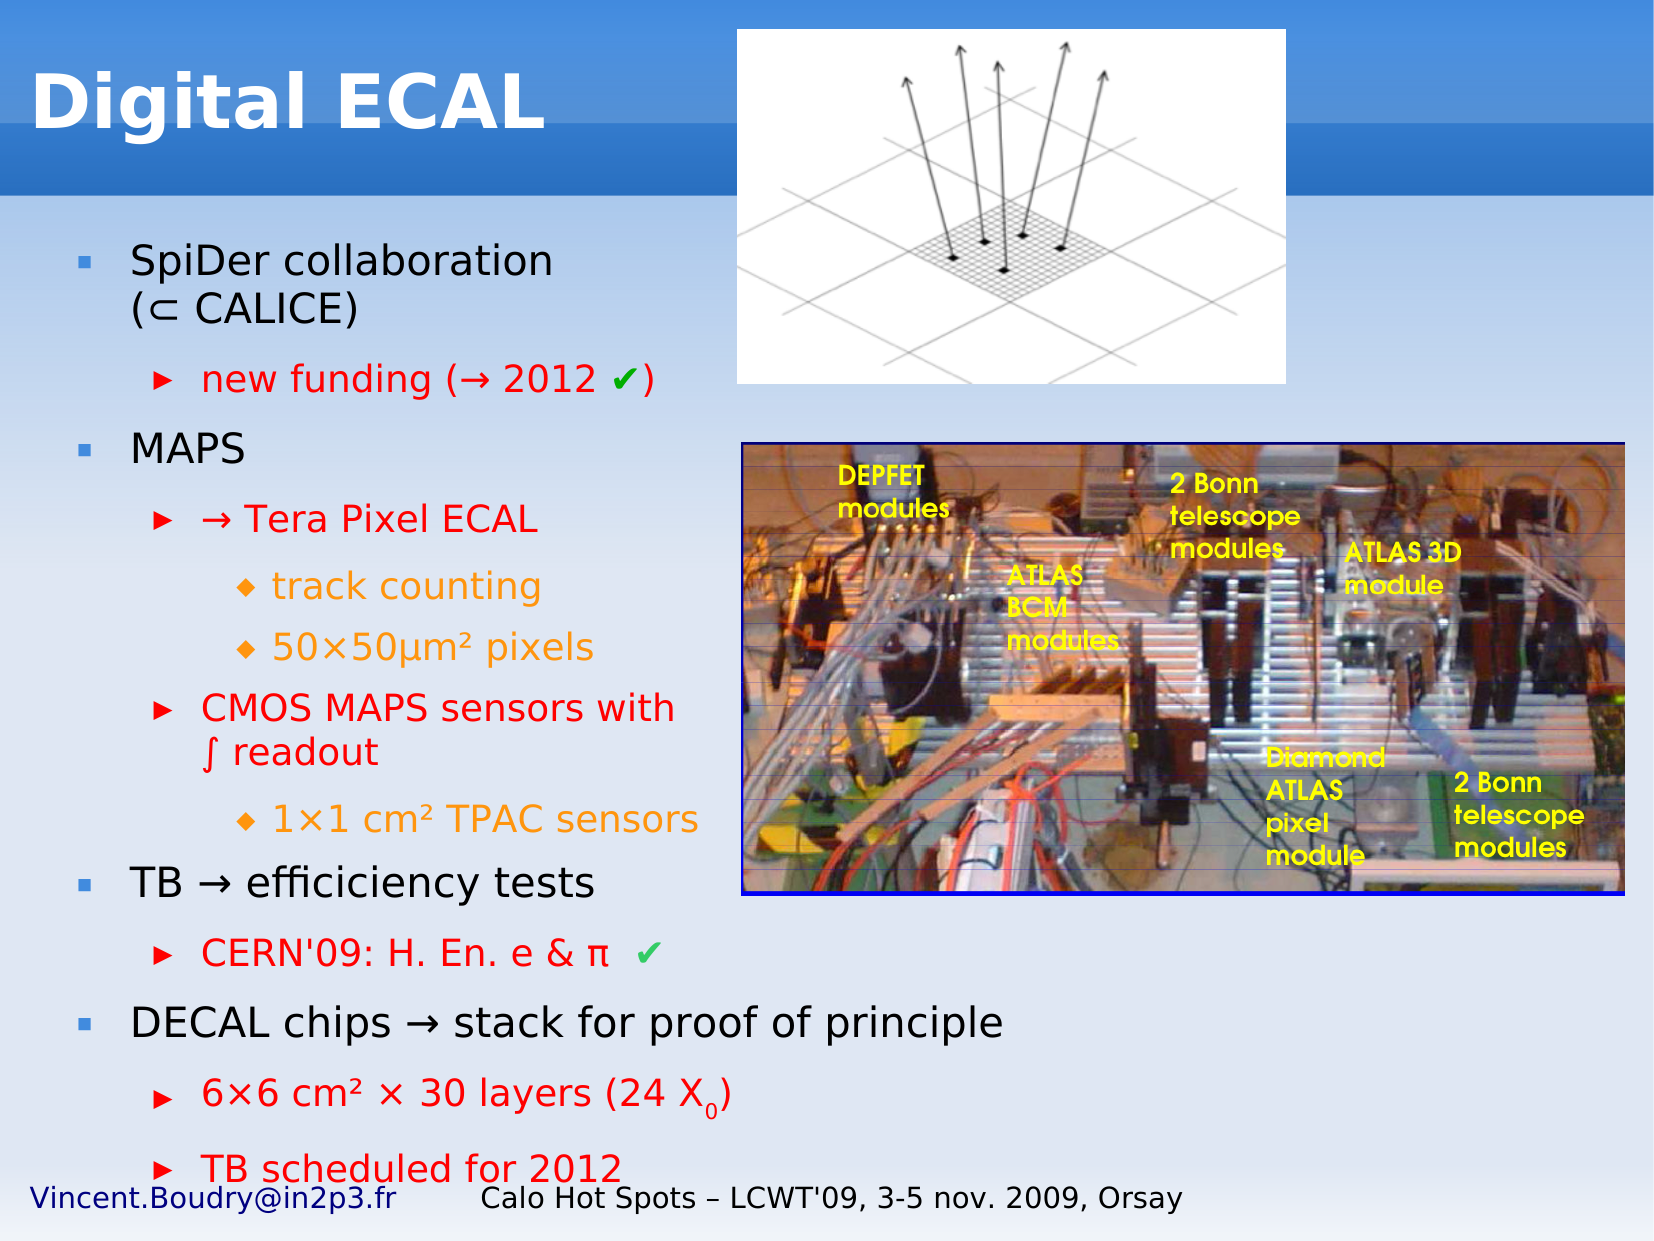

# Digital ECAL
SpiDer collaboration
(⊂ CALICE)
new funding (→ 2012 ✔)
MAPS
→ Tera Pixel ECAL
track counting
50×50μm² pixels
CMOS MAPS sensors with
∫ readout
1×1 cm² TPAC sensors
TB → efficiciency tests
CERN'09: H. En. e & π ✔
DECAL chips → stack for proof of principle
6×6 cm² × 30 layers (24 X0)
TB scheduled for 2012
Calo Hot Spots – LCWT'09, 3-5 nov. 2009, Orsay